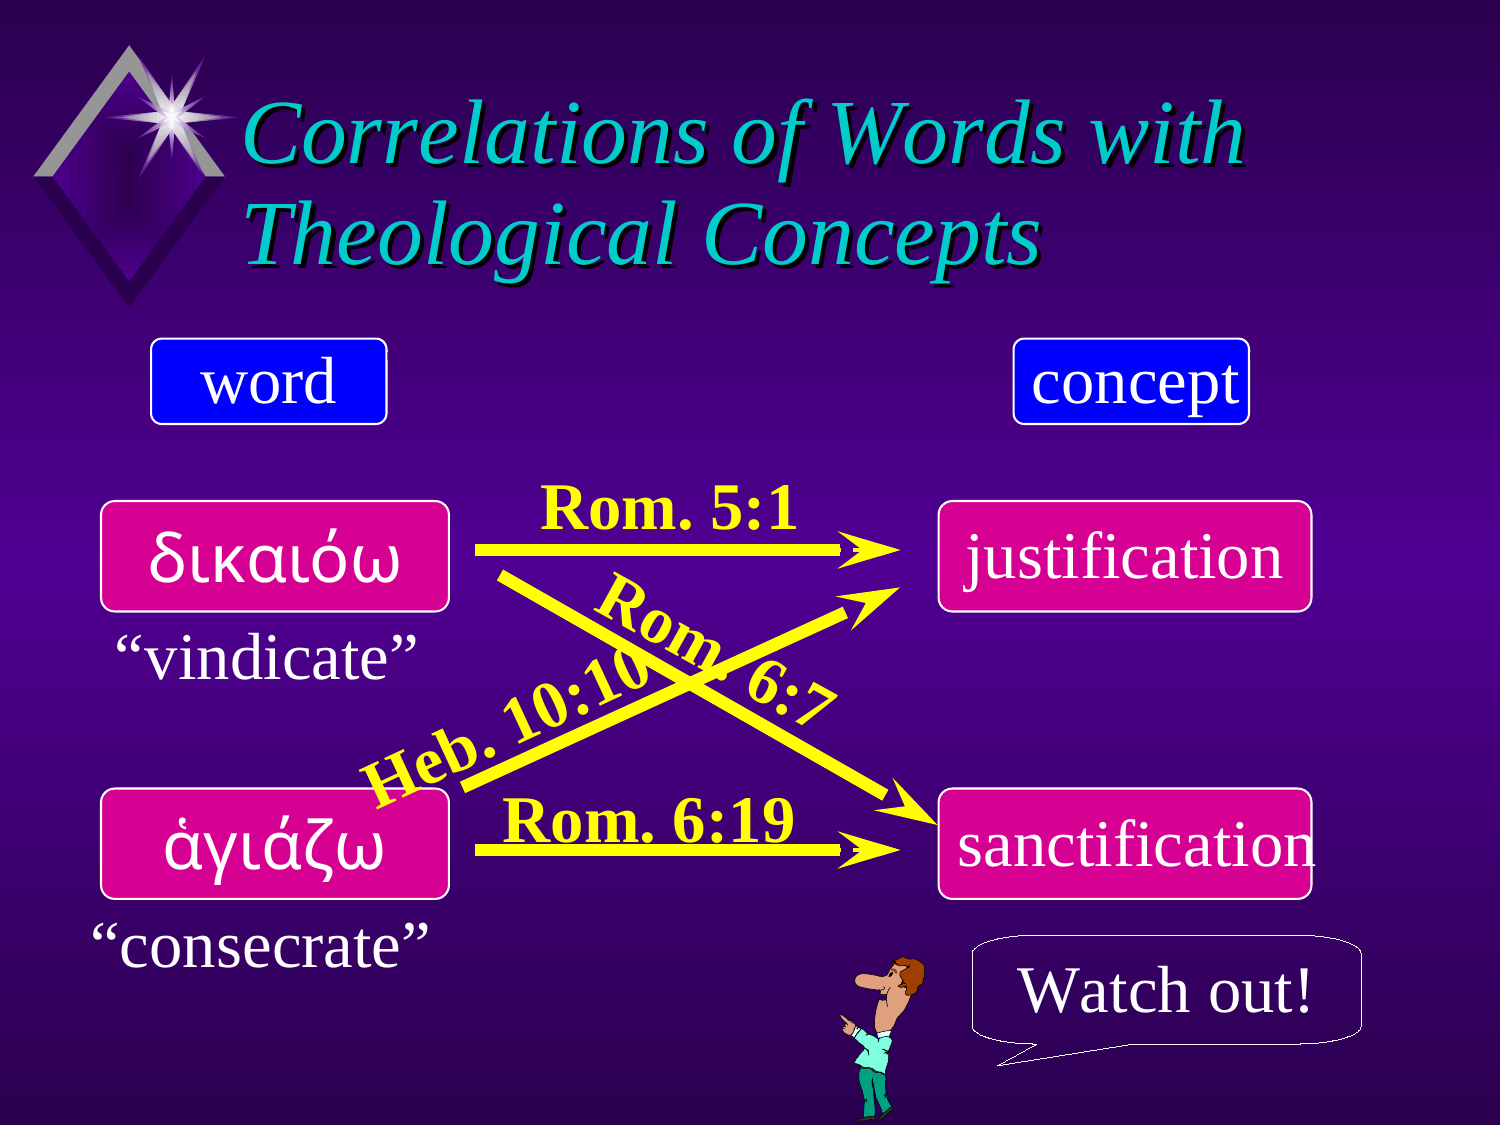

# Correlations of Words with Theological Concepts
word
concept
Rom. 5:1
δικαιόω
justification
Rom. 6:7
Heb. 10:10
“vindicate”
Rom. 6:19
ἁγιάζω
sanctification
“consecrate”
Watch out!